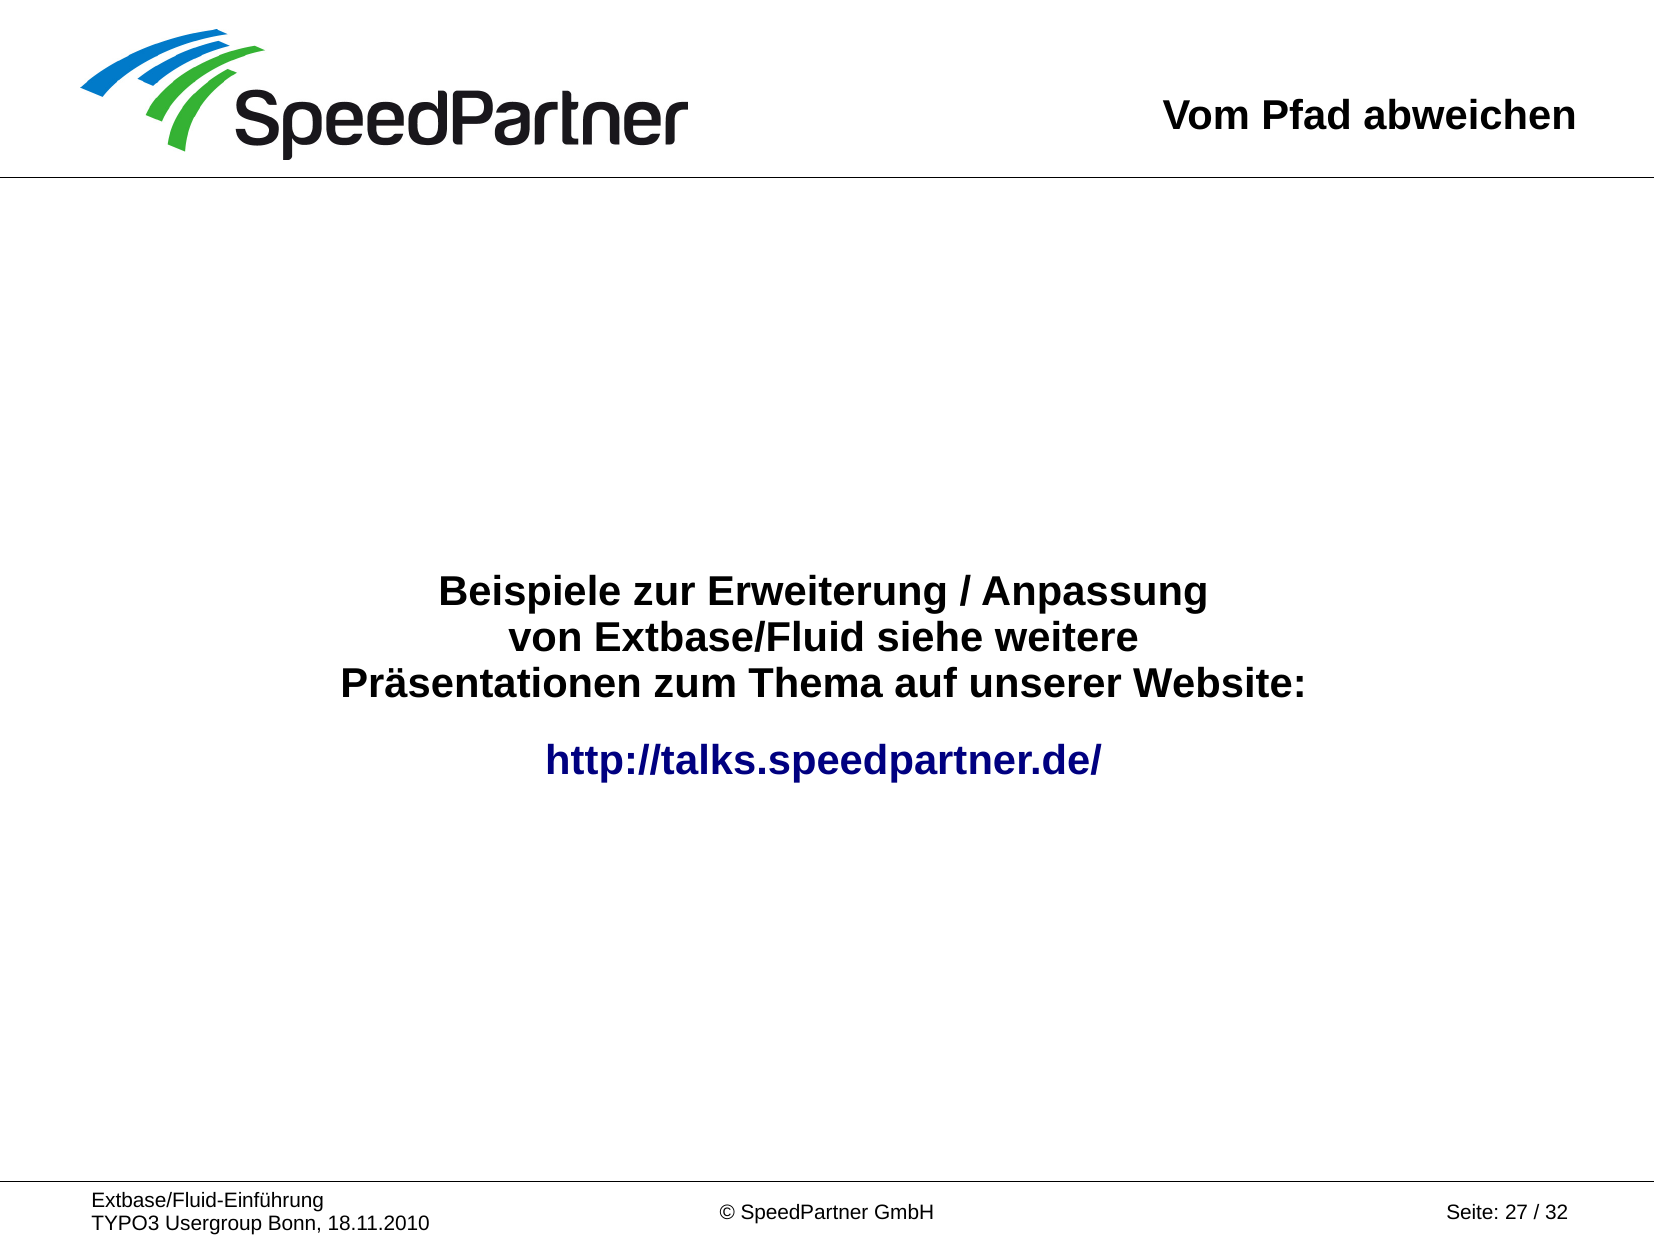

# Vom Pfad abweichen
Beispiele zur Erweiterung / Anpassung
von Extbase/Fluid siehe weitere
Präsentationen zum Thema auf unserer Website:
http://talks.speedpartner.de/